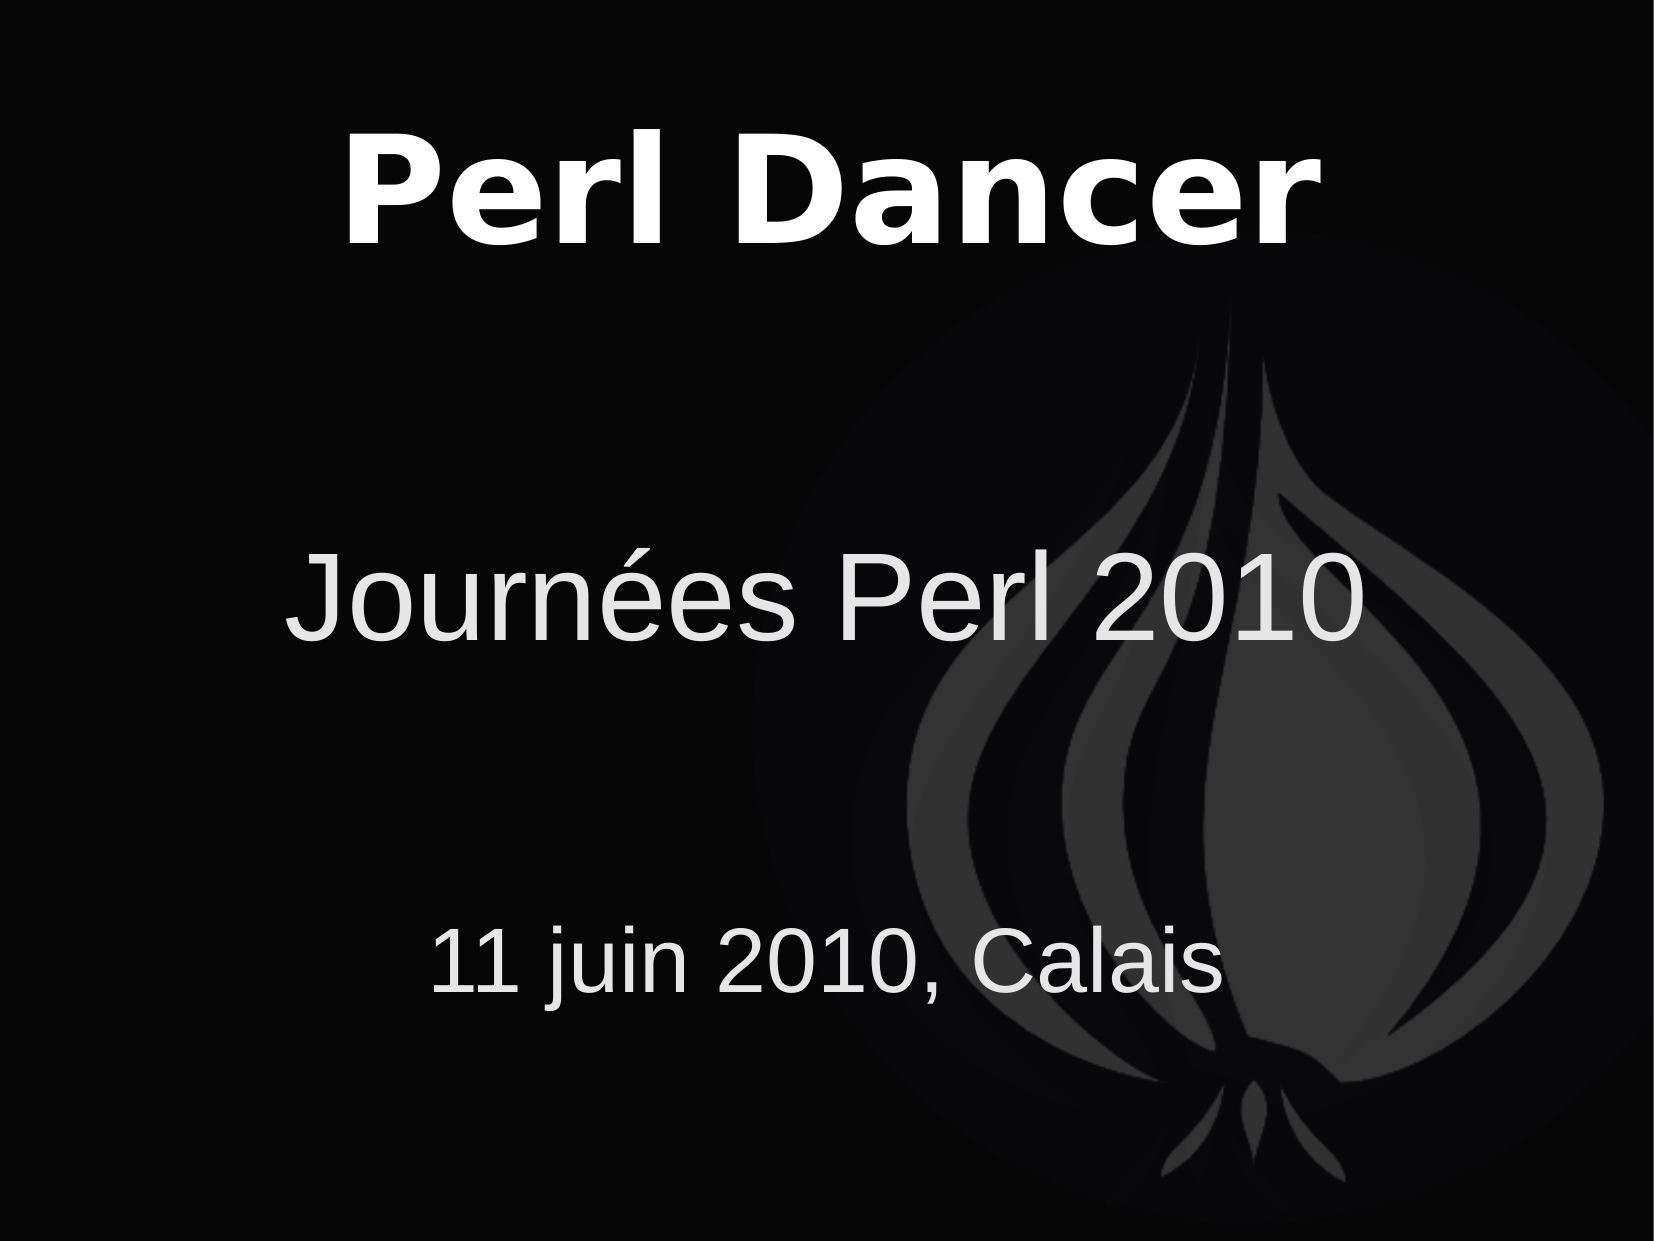

# Perl Dancer
Journées Perl 2010
11 juin 2010, Calais